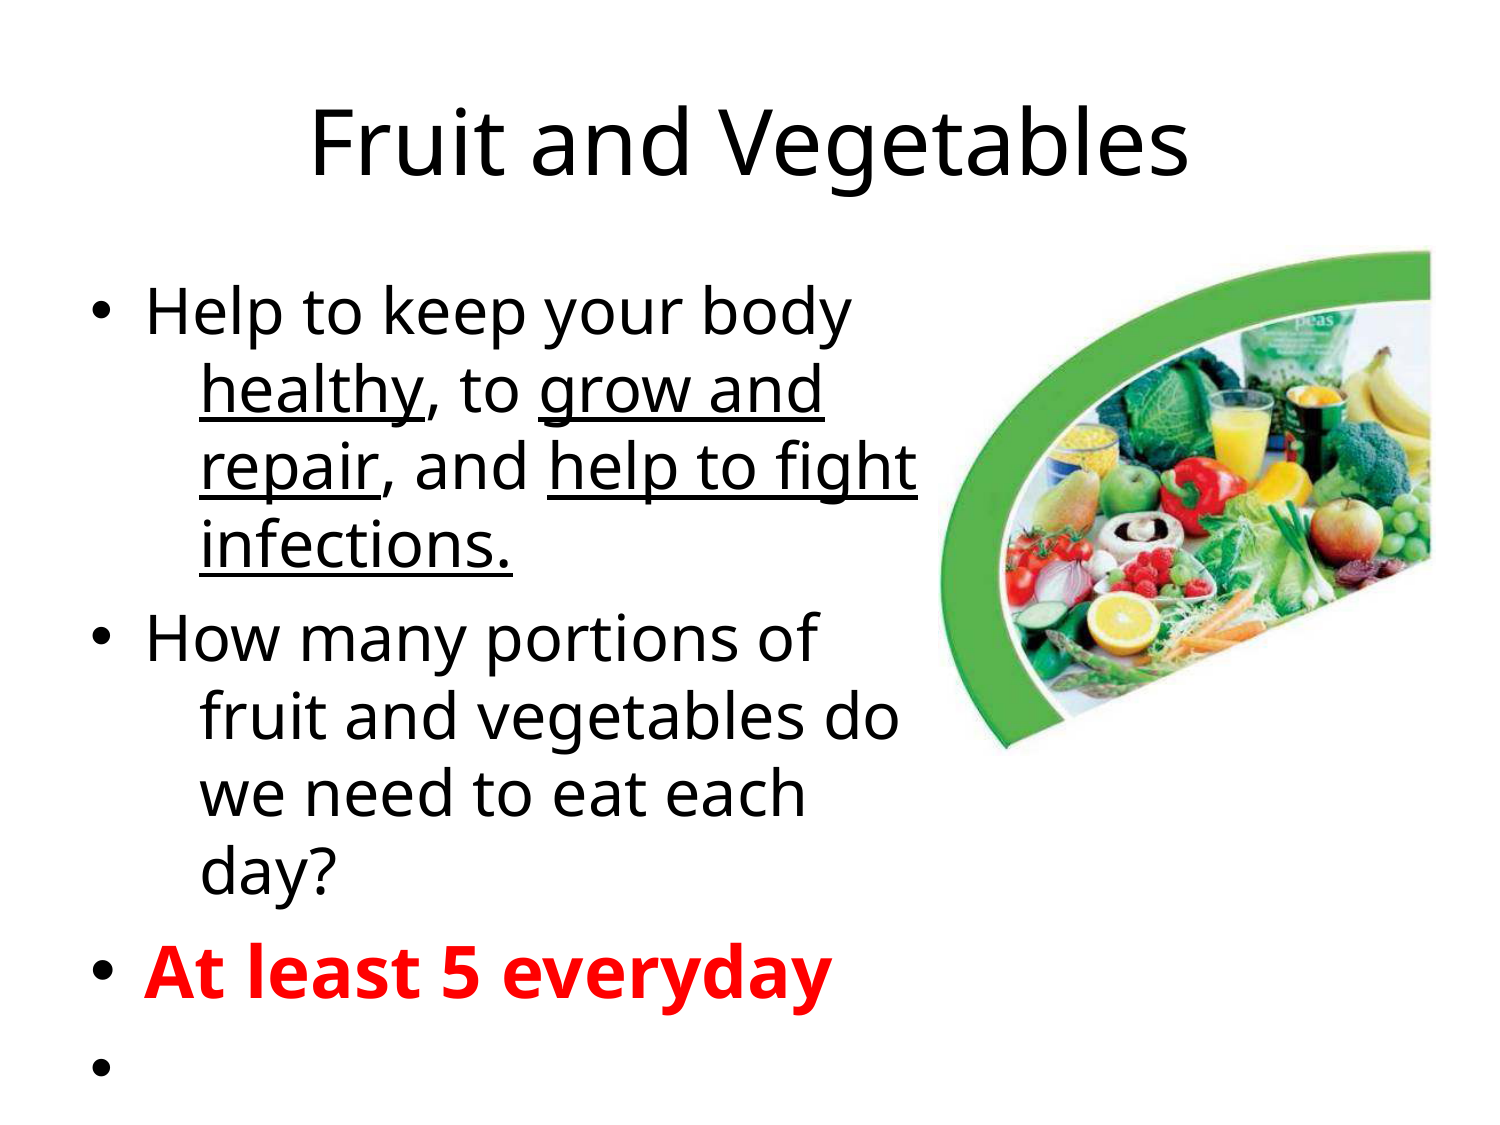

# Fruit and Vegetables
Help to keep your body healthy, to grow and repair, and help to fight infections.
How many portions of fruit and vegetables do we need to eat each day?
At least 5 everyday